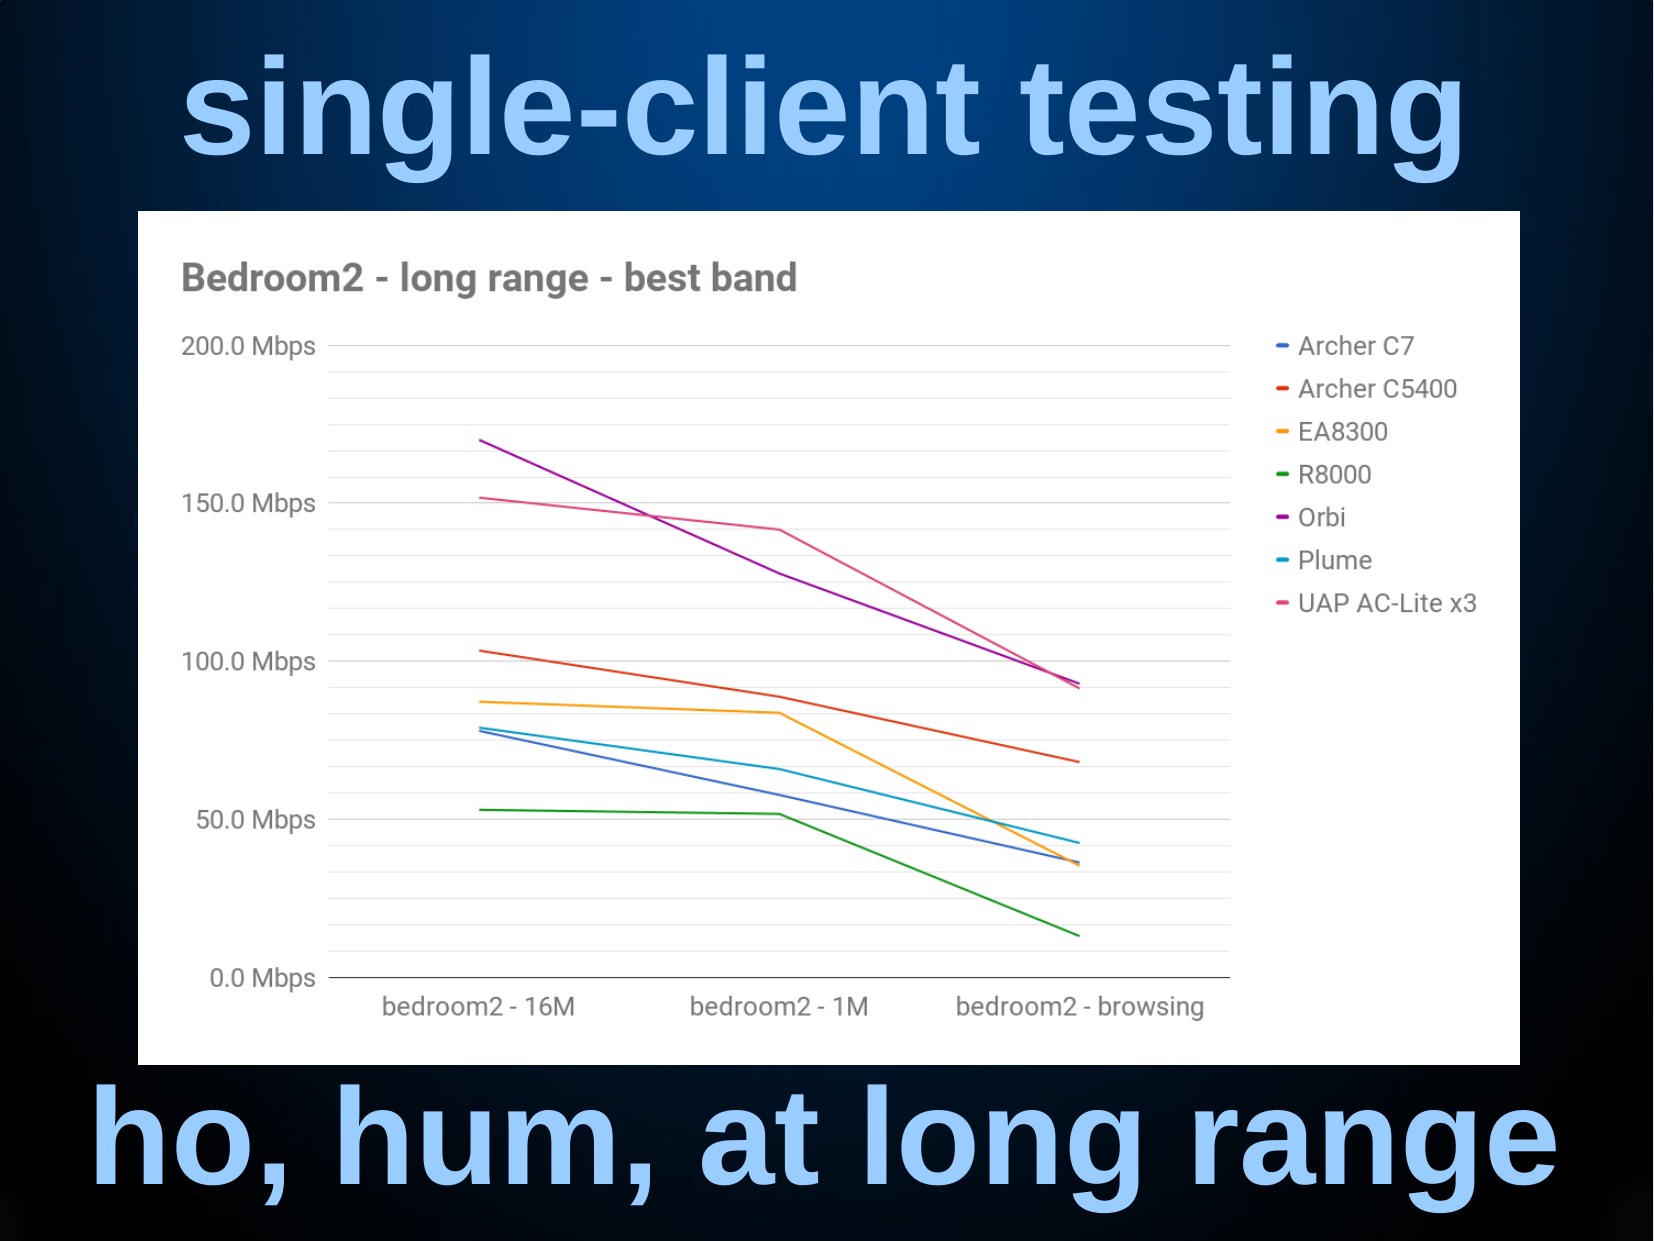

# single-client testing
ho, hum, at long range